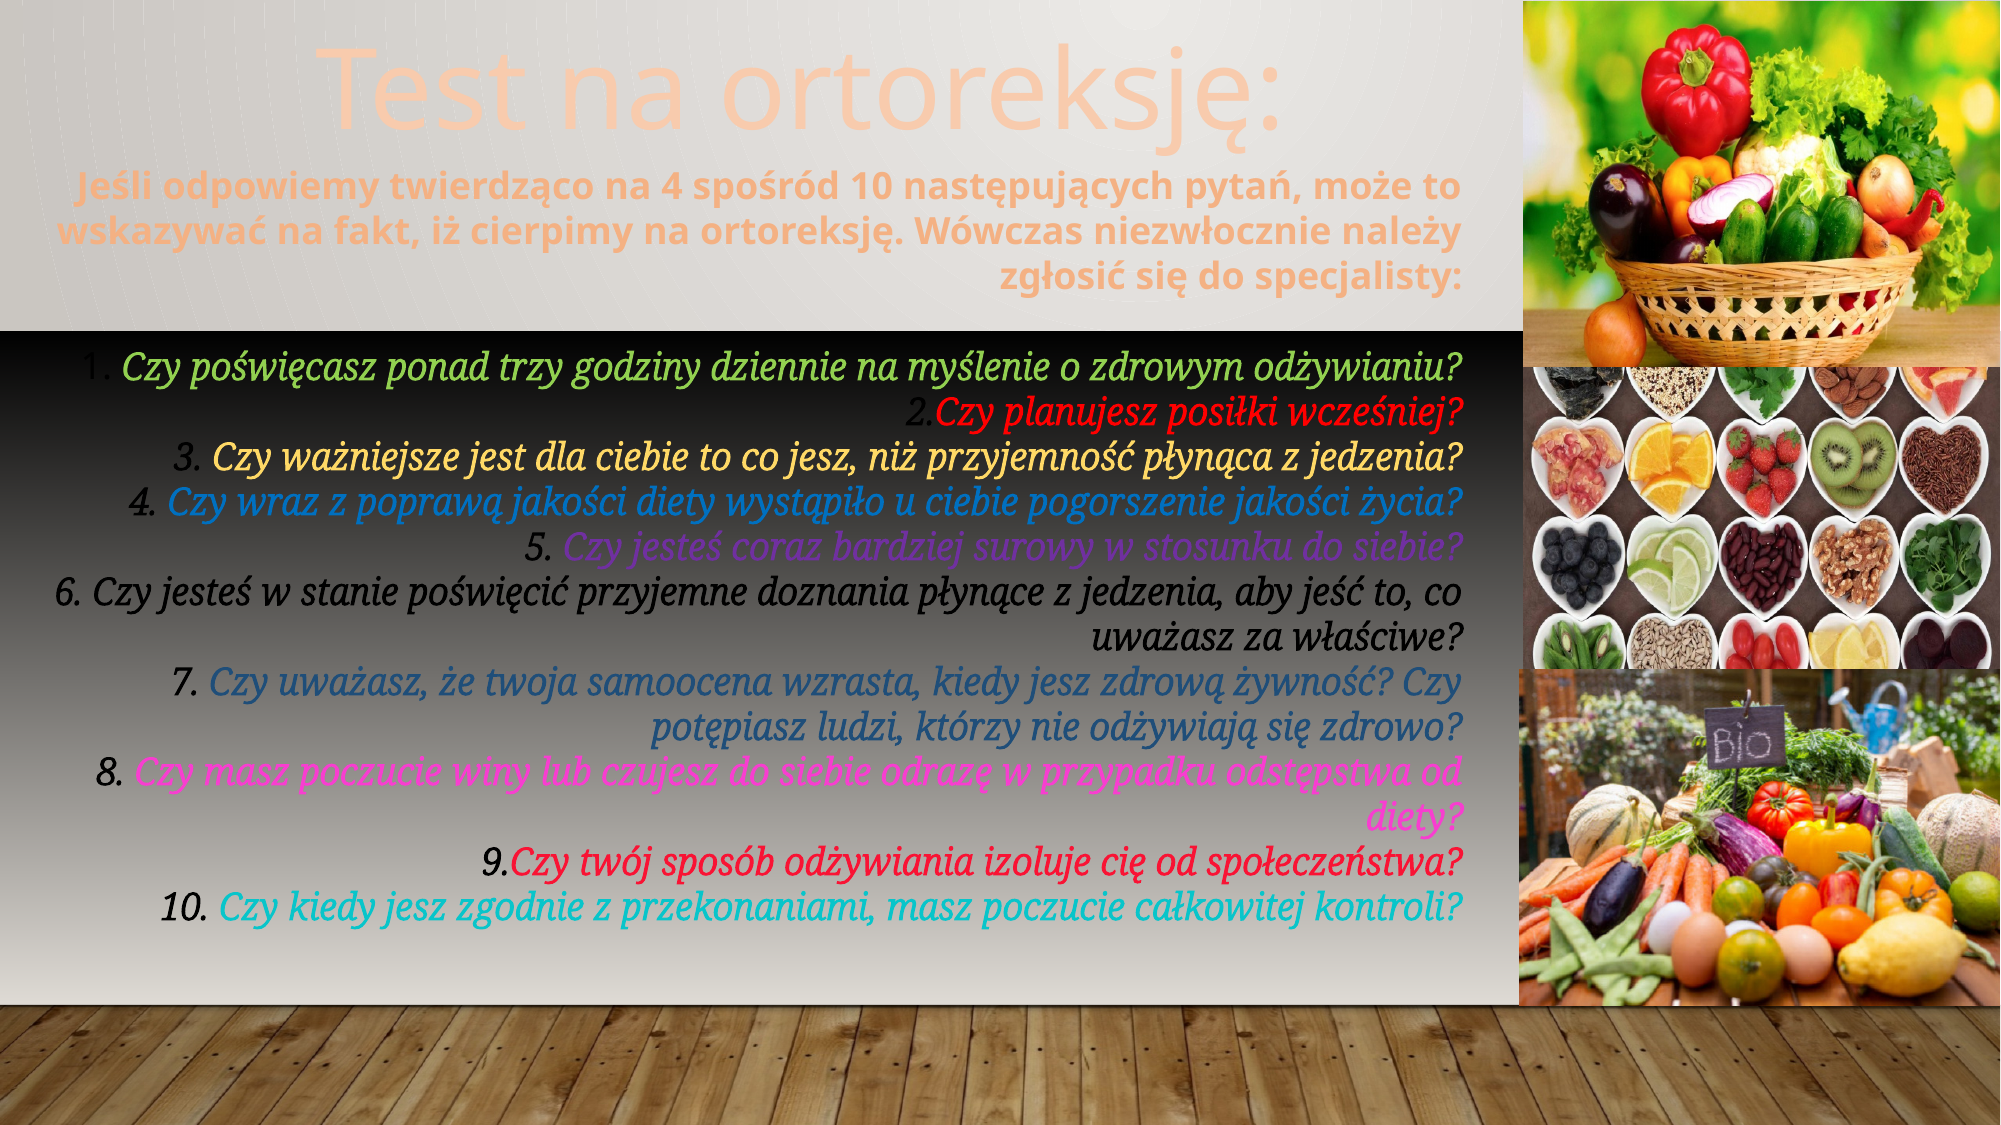

Test na ortoreksję:
Jeśli odpowiemy twierdząco na 4 spośród 10 następujących pytań, może to wskazywać na fakt, iż cierpimy na ortoreksję. Wówczas niezwłocznie należy zgłosić się do specjalisty:
 Czy poświęcasz ponad trzy godziny dziennie na myślenie o zdrowym odżywianiu?
Czy planujesz posiłki wcześniej?
 Czy ważniejsze jest dla ciebie to co jesz, niż przyjemność płynąca z jedzenia?
 Czy wraz z poprawą jakości diety wystąpiło u ciebie pogorszenie jakości życia?
 Czy jesteś coraz bardziej surowy w stosunku do siebie?
 Czy jesteś w stanie poświęcić przyjemne doznania płynące z jedzenia, aby jeść to, co uważasz za właściwe?
 Czy uważasz, że twoja samoocena wzrasta, kiedy jesz zdrową żywność? Czy potępiasz ludzi, którzy nie odżywiają się zdrowo?
 Czy masz poczucie winy lub czujesz do siebie odrazę w przypadku odstępstwa od diety?
Czy twój sposób odżywiania izoluje cię od społeczeństwa?
 Czy kiedy jesz zgodnie z przekonaniami, masz poczucie całkowitej kontroli?